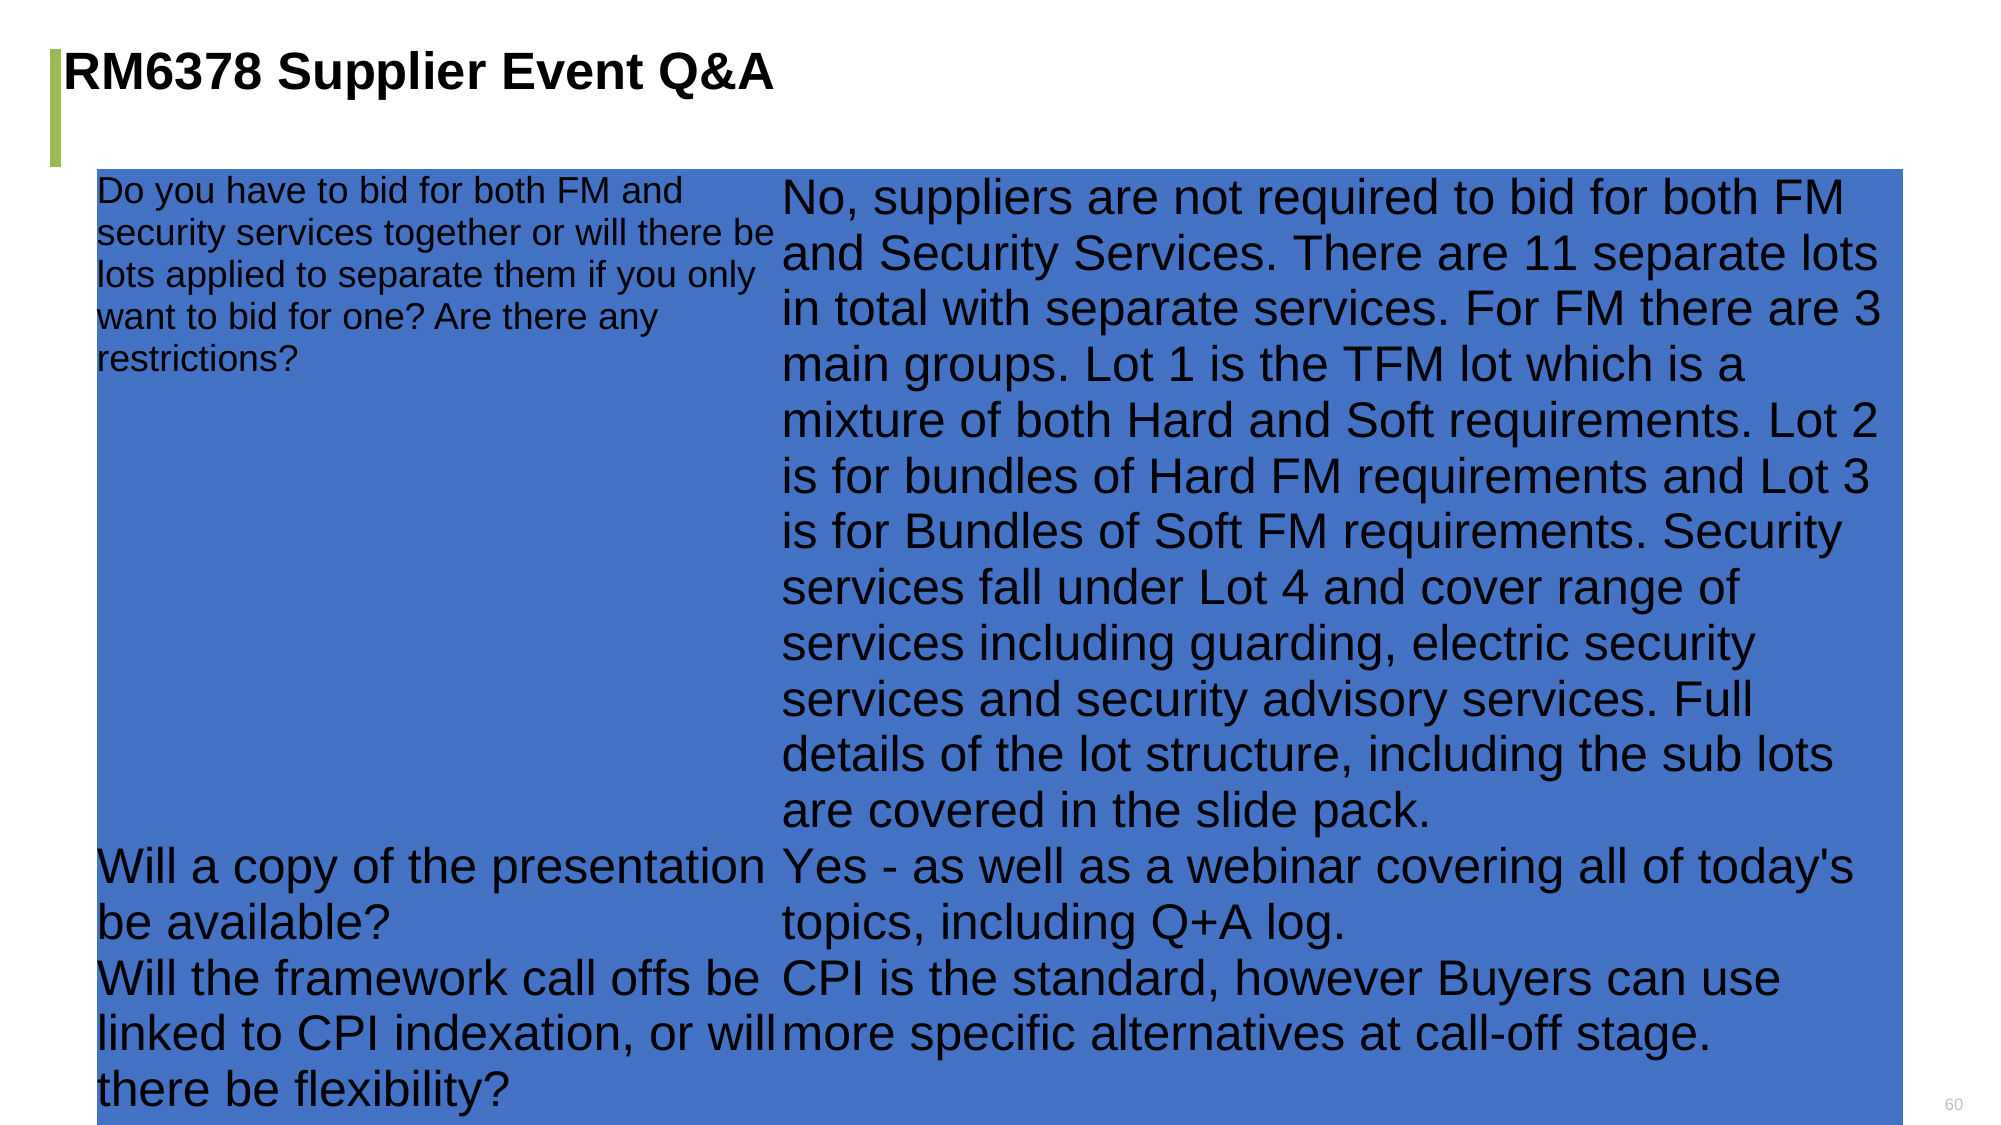

# RM6378 Supplier Event Q&A
| Do you have to bid for both FM and security services together or will there be lots applied to separate them if you only want to bid for one? Are there any restrictions? | No, suppliers are not required to bid for both FM and Security Services. There are 11 separate lots in total with separate services. For FM there are 3 main groups. Lot 1 is the TFM lot which is a mixture of both Hard and Soft requirements. Lot 2 is for bundles of Hard FM requirements and Lot 3 is for Bundles of Soft FM requirements. Security services fall under Lot 4 and cover range of services including guarding, electric security services and security advisory services. Full details of the lot structure, including the sub lots are covered in the slide pack. |
| --- | --- |
| Will a copy of the presentation be available? | Yes - as well as a webinar covering all of today's topics, including Q+A log. |
| Will the framework call offs be linked to CPI indexation, or will there be flexibility? | CPI is the standard, however Buyers can use more specific alternatives at call-off stage. |
| Will the clarification questions be published through a portal with an FAQ to save many asking the same question. | The clarification questions will be published via our esourcing portal and will be published in batches. We will give regular updates so suppliers have sight of the questions that have been asked by other suppliers to save duplication. As we answer them, we will reflect them in the documentation as part of the clarification process. |
| Is any of the future FM spend allocated to diverse businesses? Do you have a commitment to this? | We don't allocate spend and there is no ring fenced bucket of spend. It is based on a competitive process unless under Award Without Competition ( AWOC). |
| Can successful Suppliers be ‘dropped’ from the Framework at years 3/6 for performance, opportunity uptake or any other reason to make way for new Suppliers? | Supplier will not be specifically removed at years 3 and 6. CCS will utilise mechanisms to suspend or terminate where suppliers awarded a place on the framework fail to perform. As part of this we would look at the debarment list, performance, and make sure suppliers are adhering to relevant KPIs. |